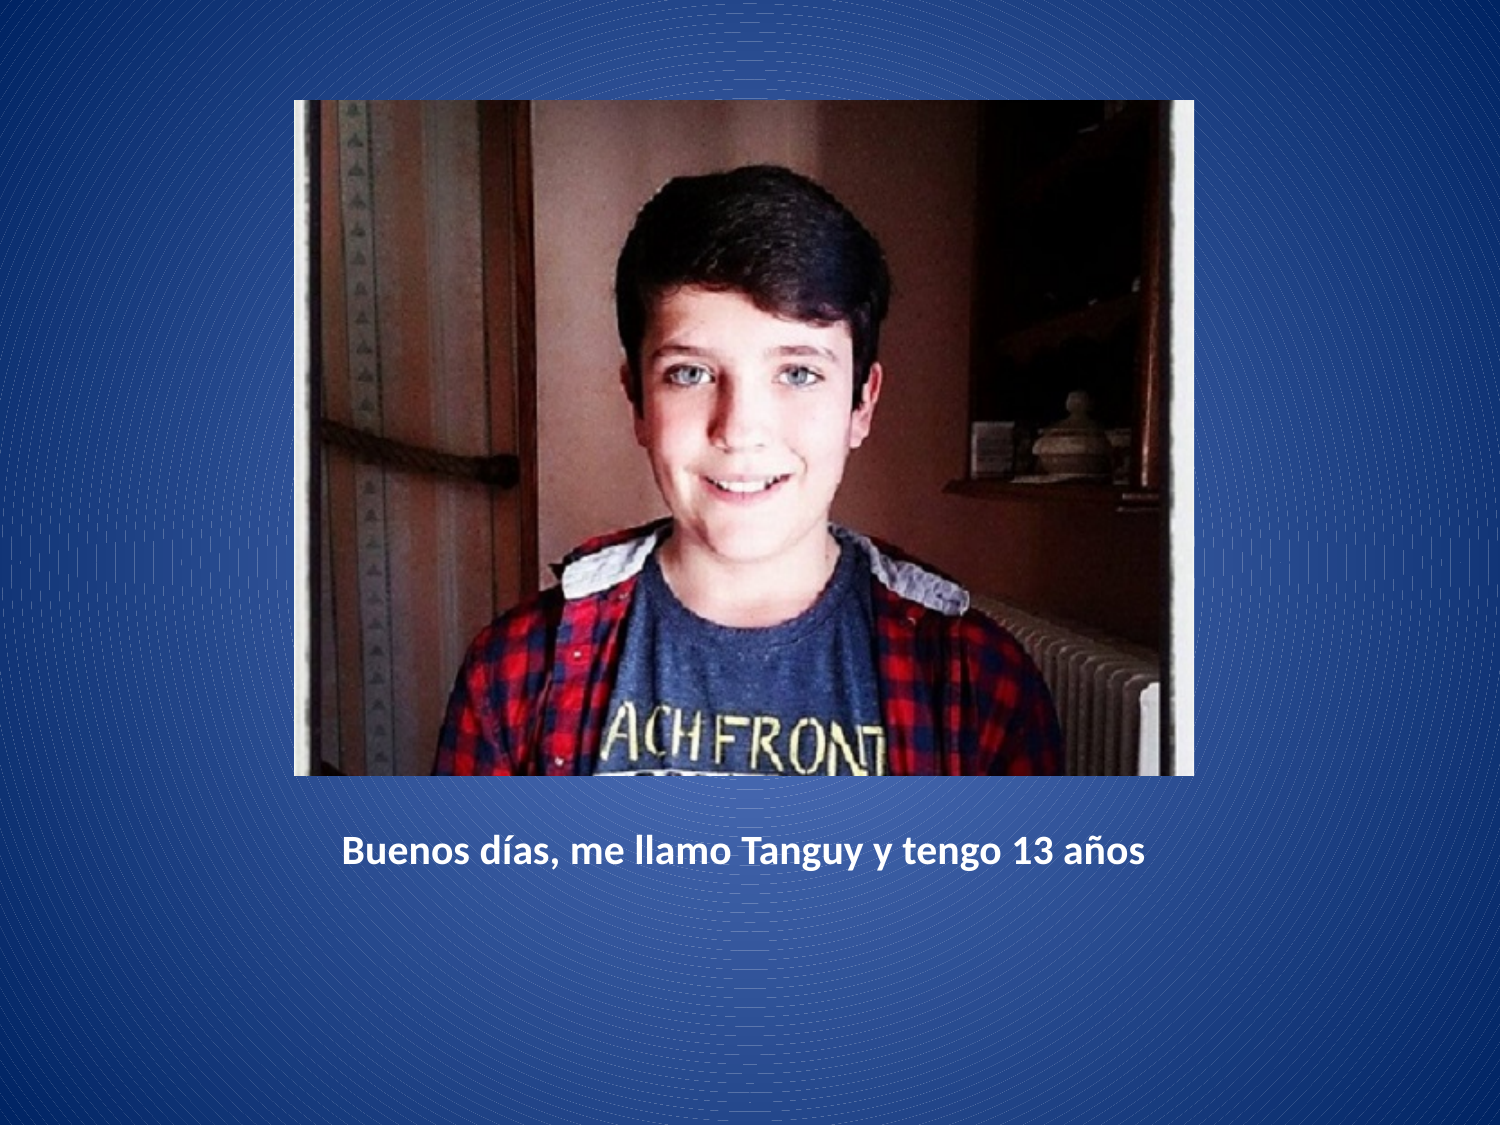

# Buenos días, me llamo Tanguy y tengo 13 años